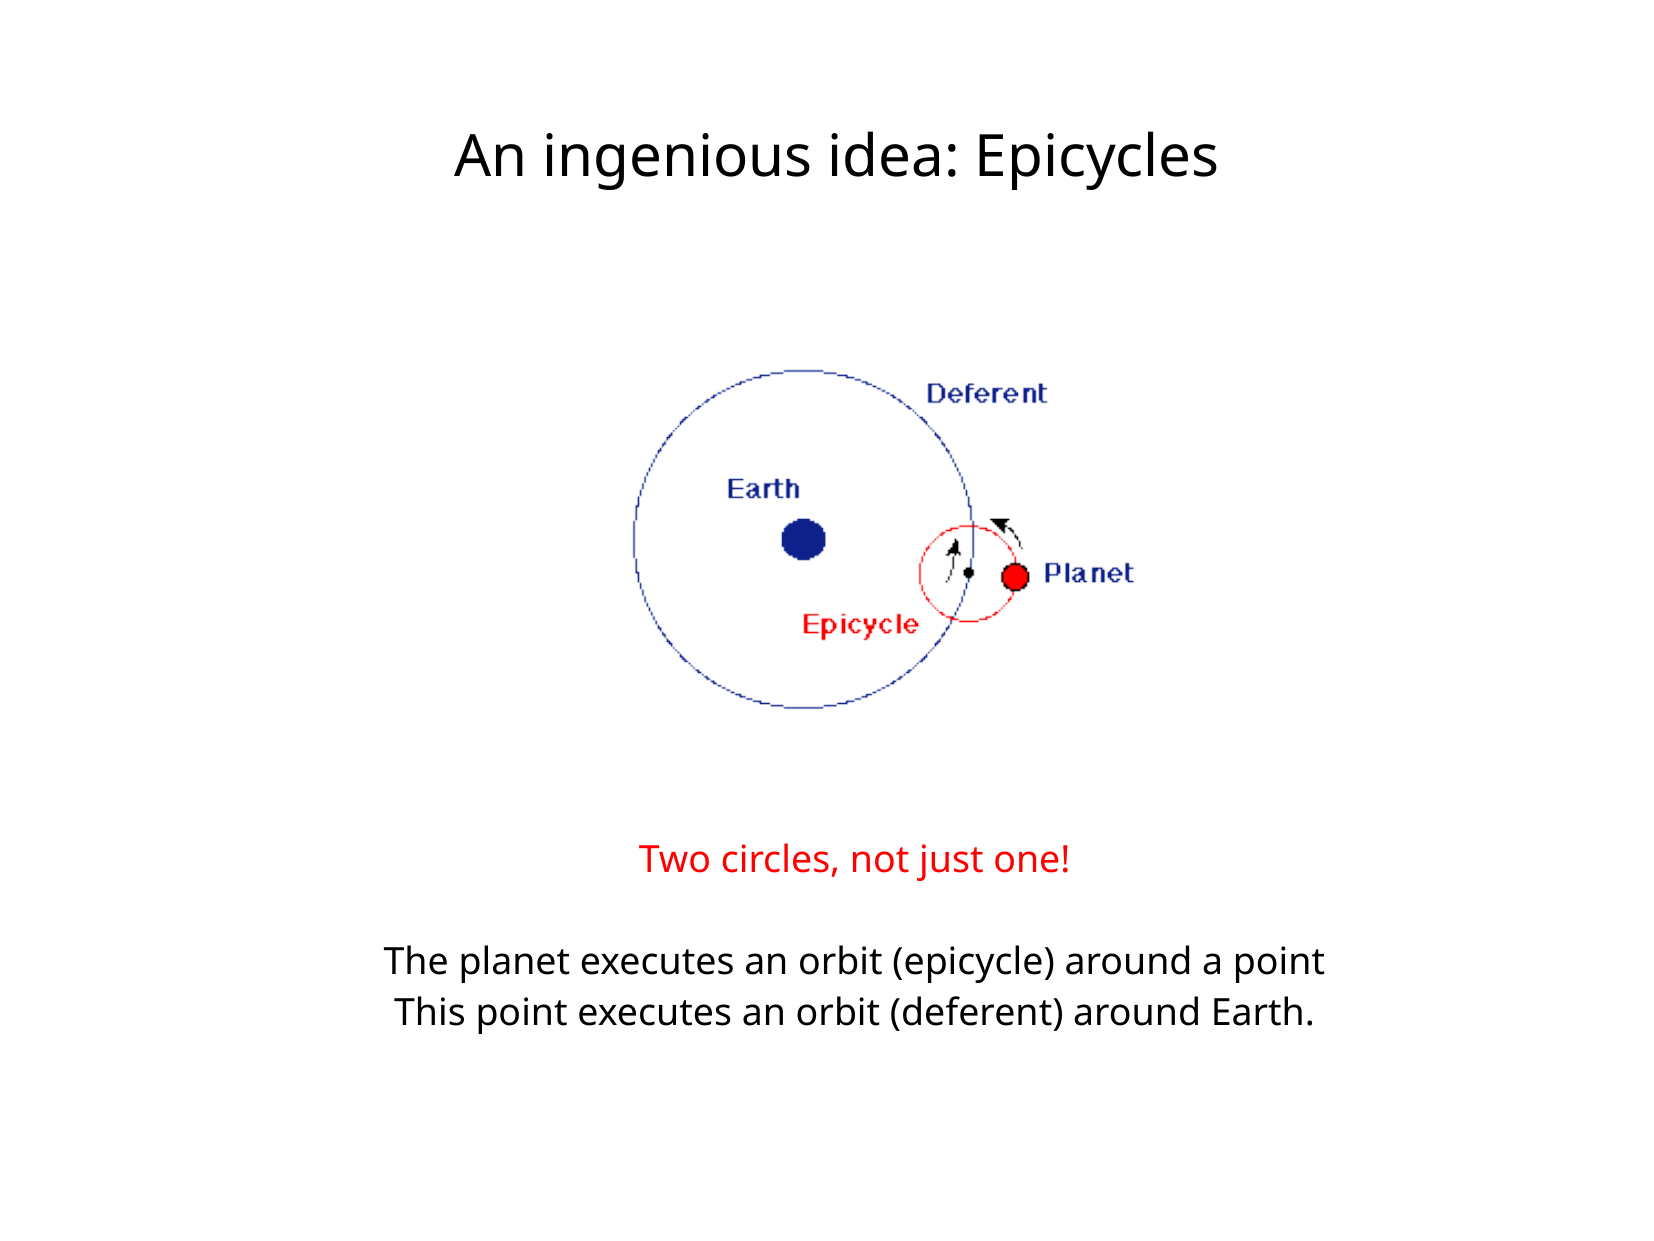

# An ingenious idea: Epicycles
Two circles, not just one!
The planet executes an orbit (epicycle) around a point
This point executes an orbit (deferent) around Earth.